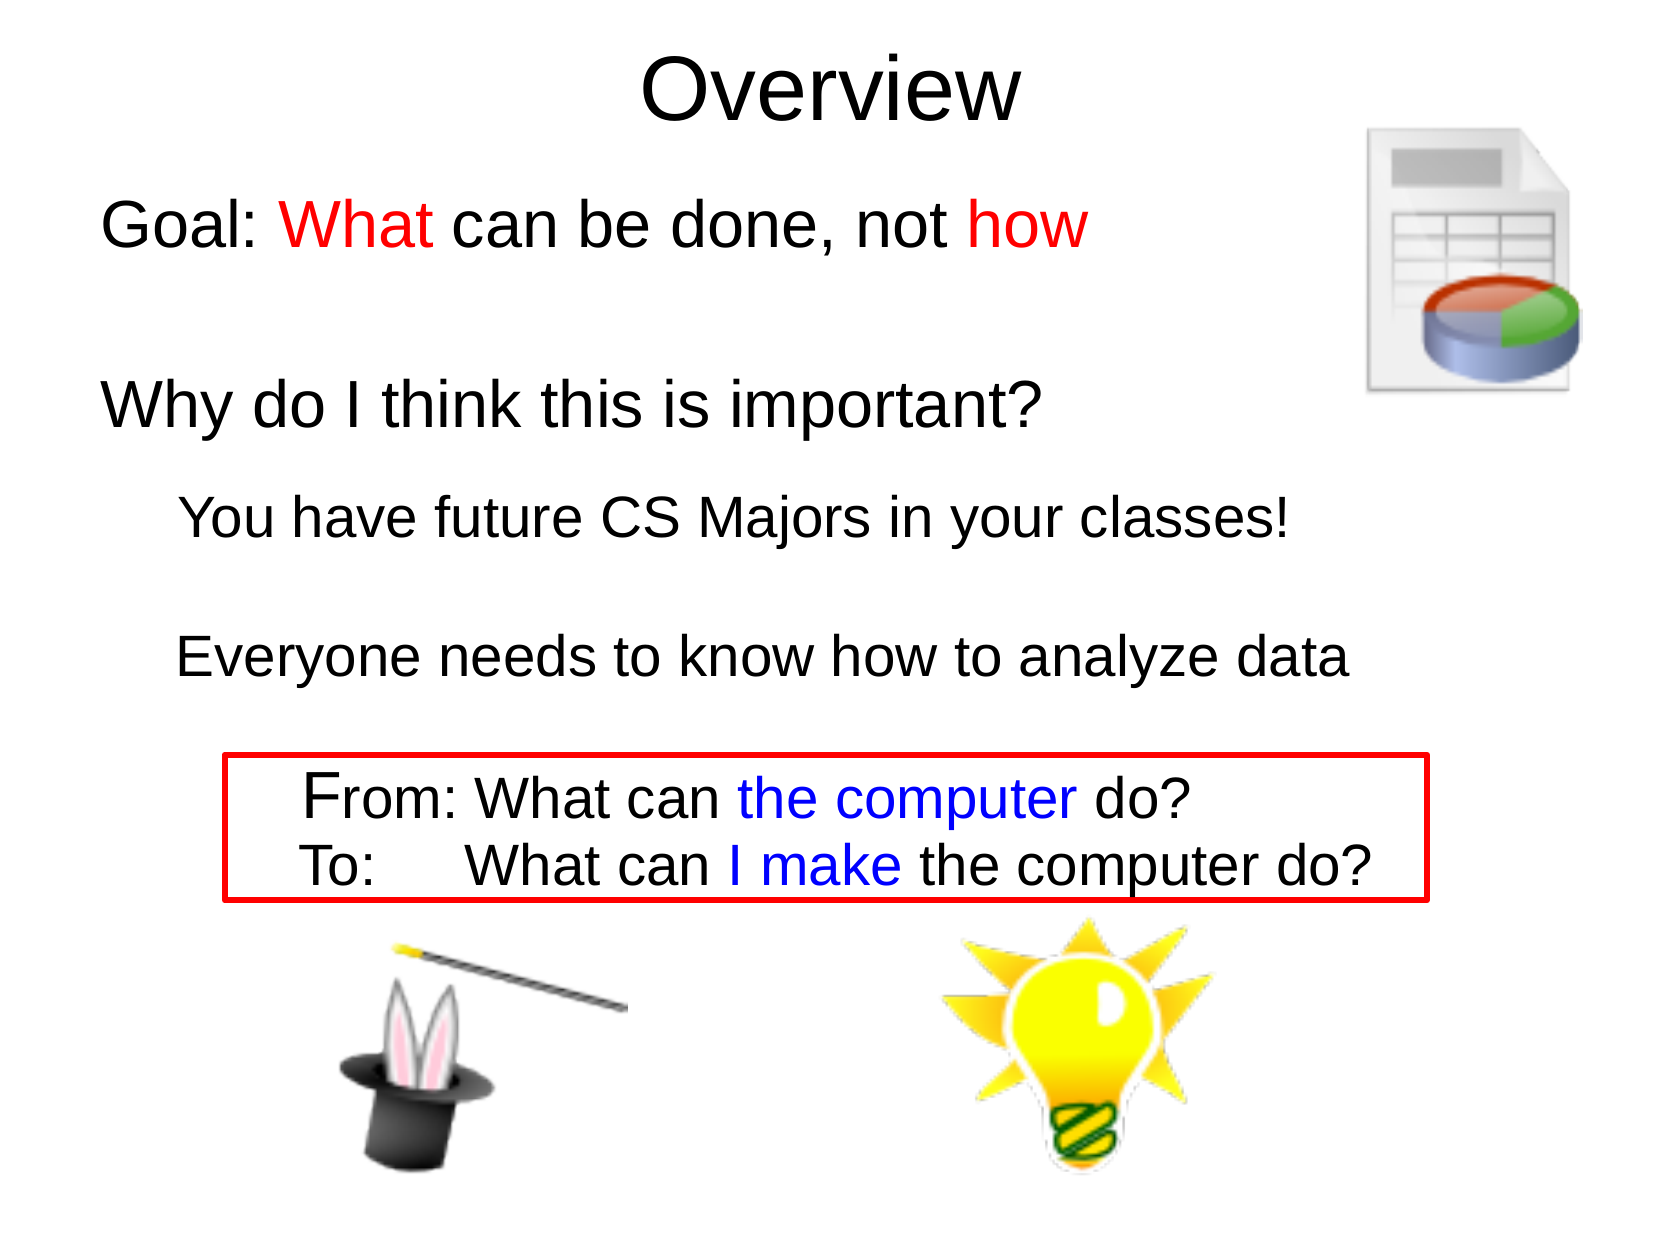

# Overview
Goal: What can be done, not how
Why do I think this is important?
You have future CS Majors in your classes!
Everyone needs to know how to analyze data
 From: What can the computer do?
To: 	 What can I make the computer do?